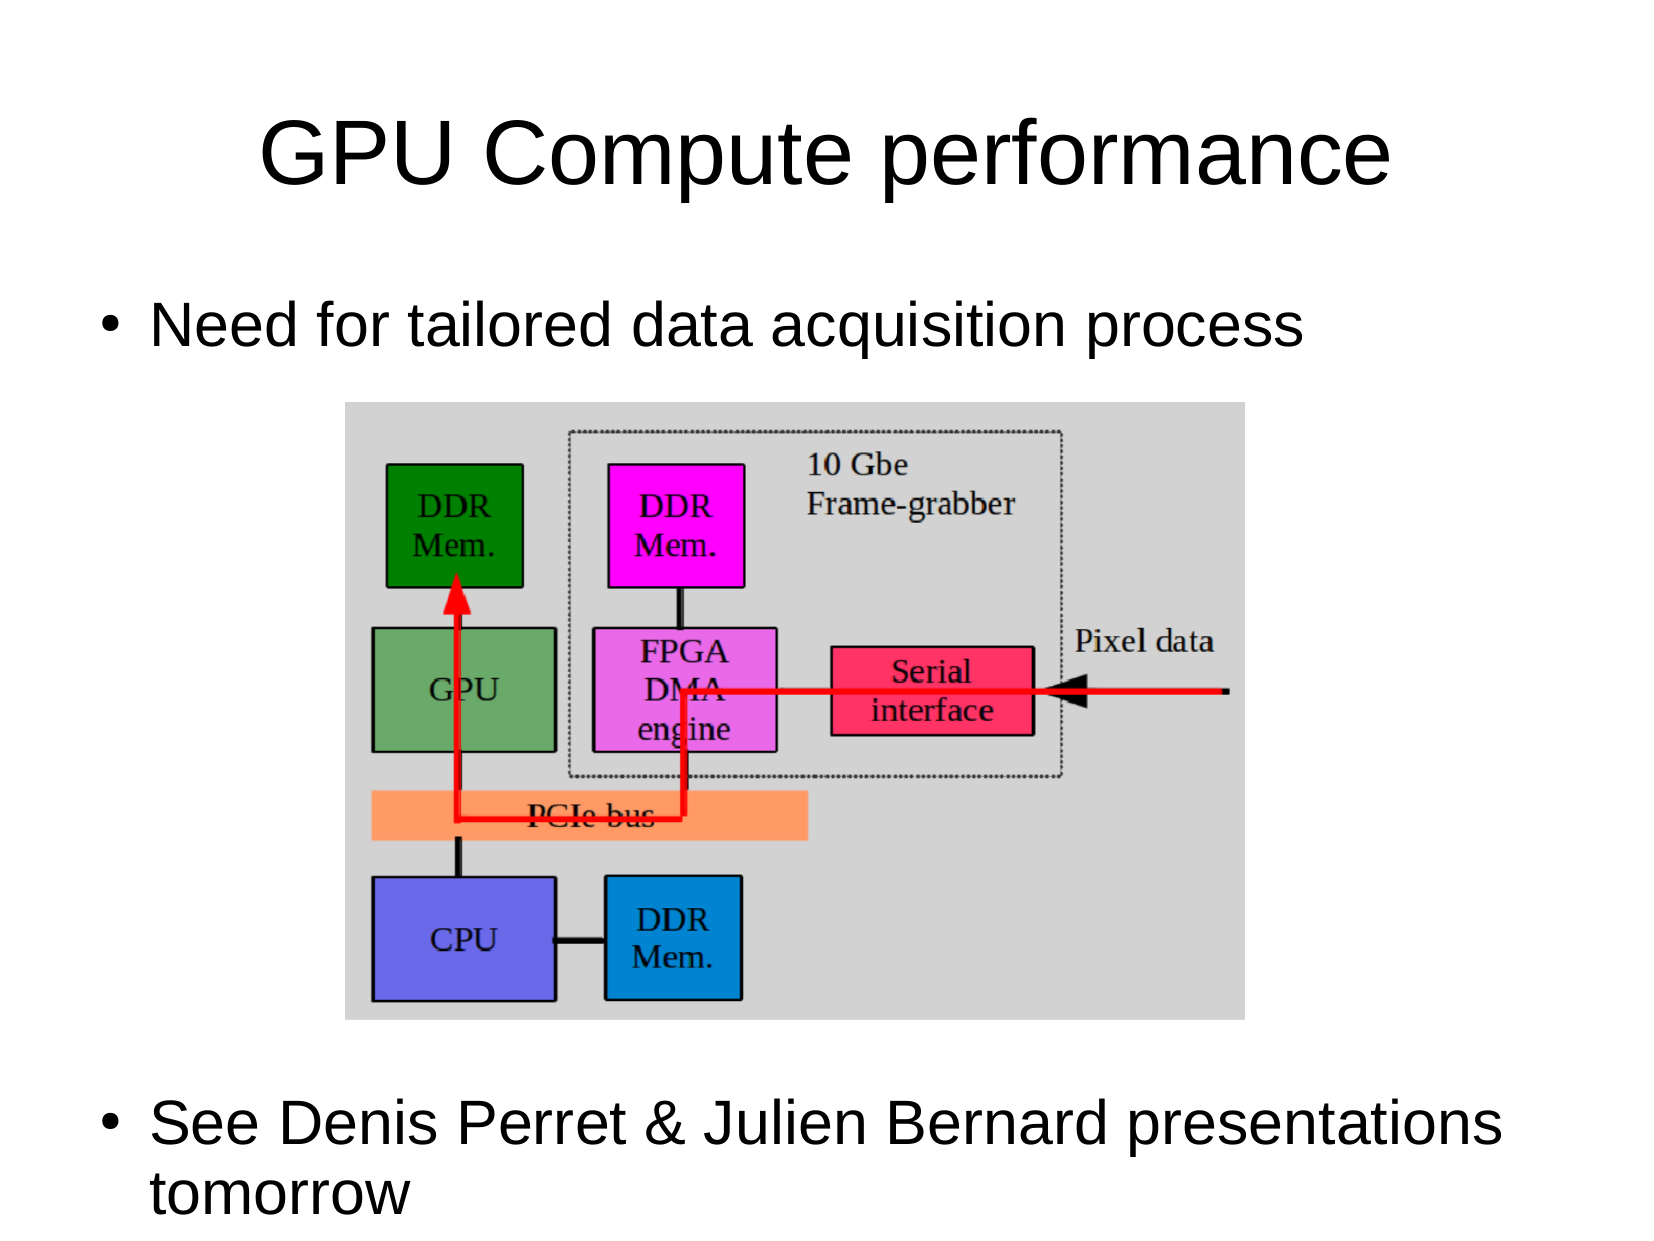

# GPU Compute performance
Need for tailored data acquisition process
See Denis Perret & Julien Bernard presentations tomorrow